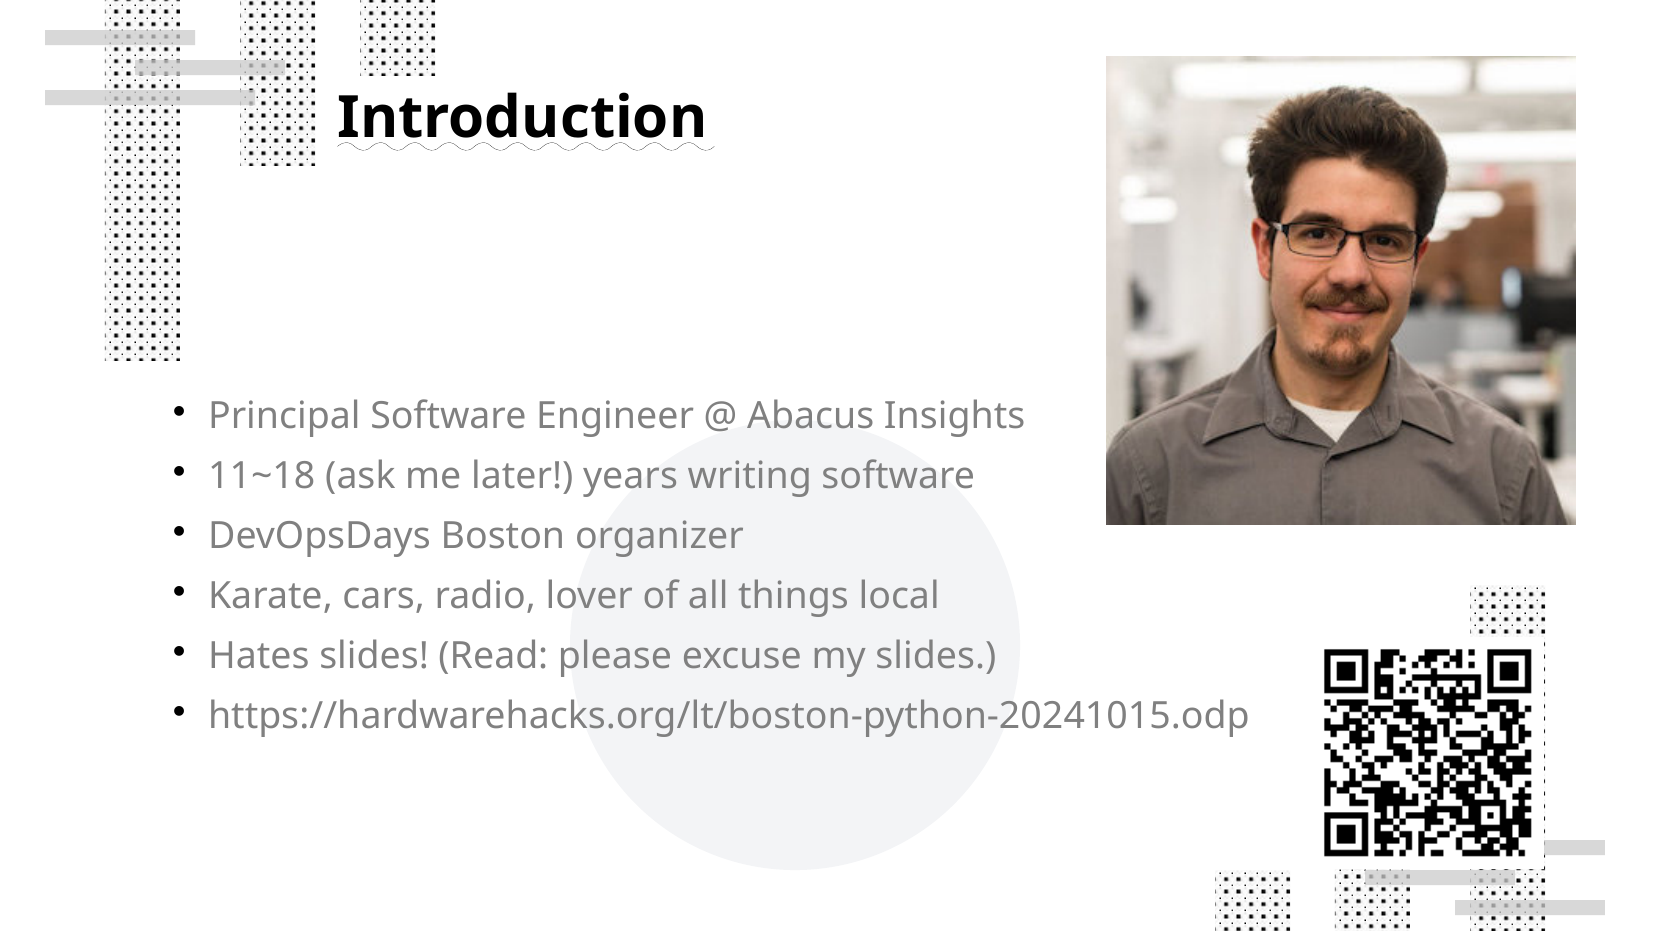

# Introduction
Principal Software Engineer @ Abacus Insights
11~18 (ask me later!) years writing software
DevOpsDays Boston organizer
Karate, cars, radio, lover of all things local
Hates slides! (Read: please excuse my slides.)
https://hardwarehacks.org/lt/boston-python-20241015.odp